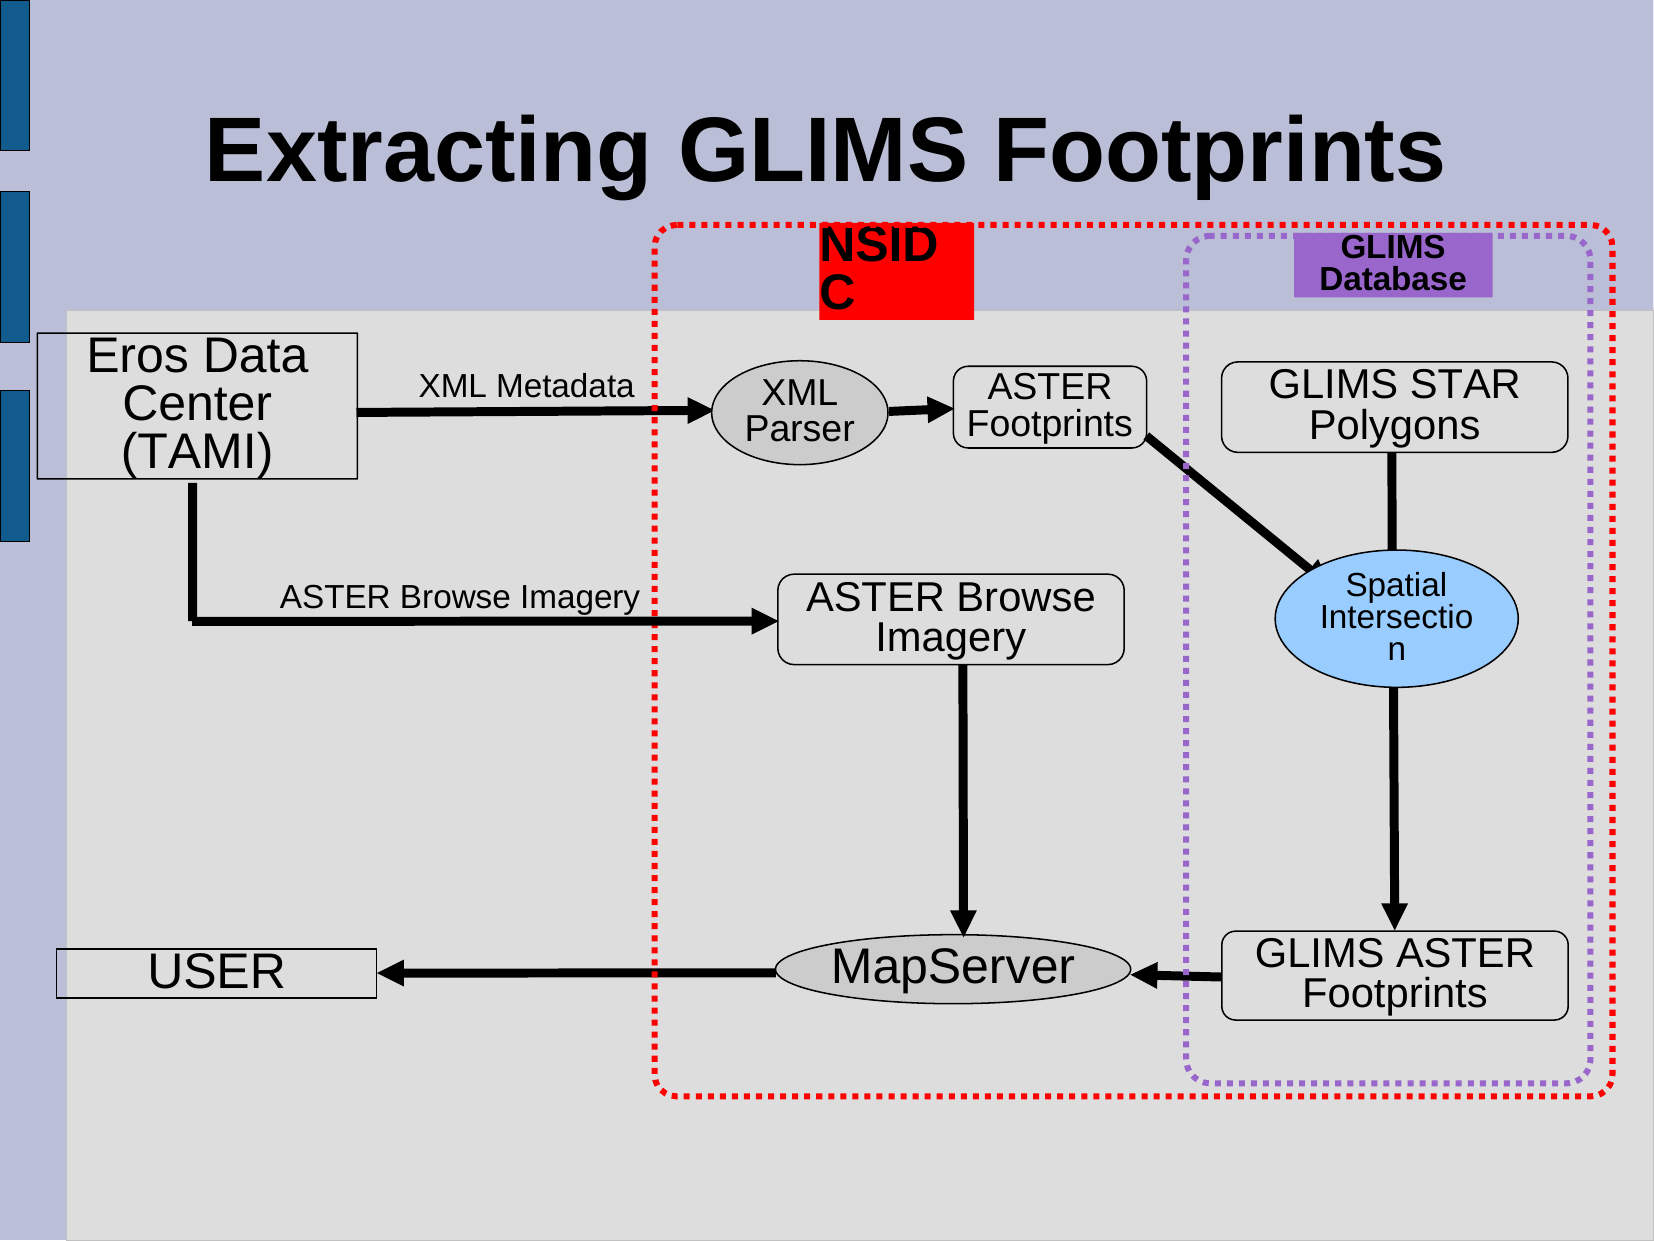

# Extracting GLIMS Footprints
NSIDC
GLIMS Database
Eros Data Center
(TAMI)
XML
Parser
GLIMS STAR
Polygons
ASTER
Footprints
 XML Metadata
Spatial
Intersection
ASTER Browse
Imagery
ASTER Browse Imagery
GLIMS ASTER
Footprints
MapServer
USER